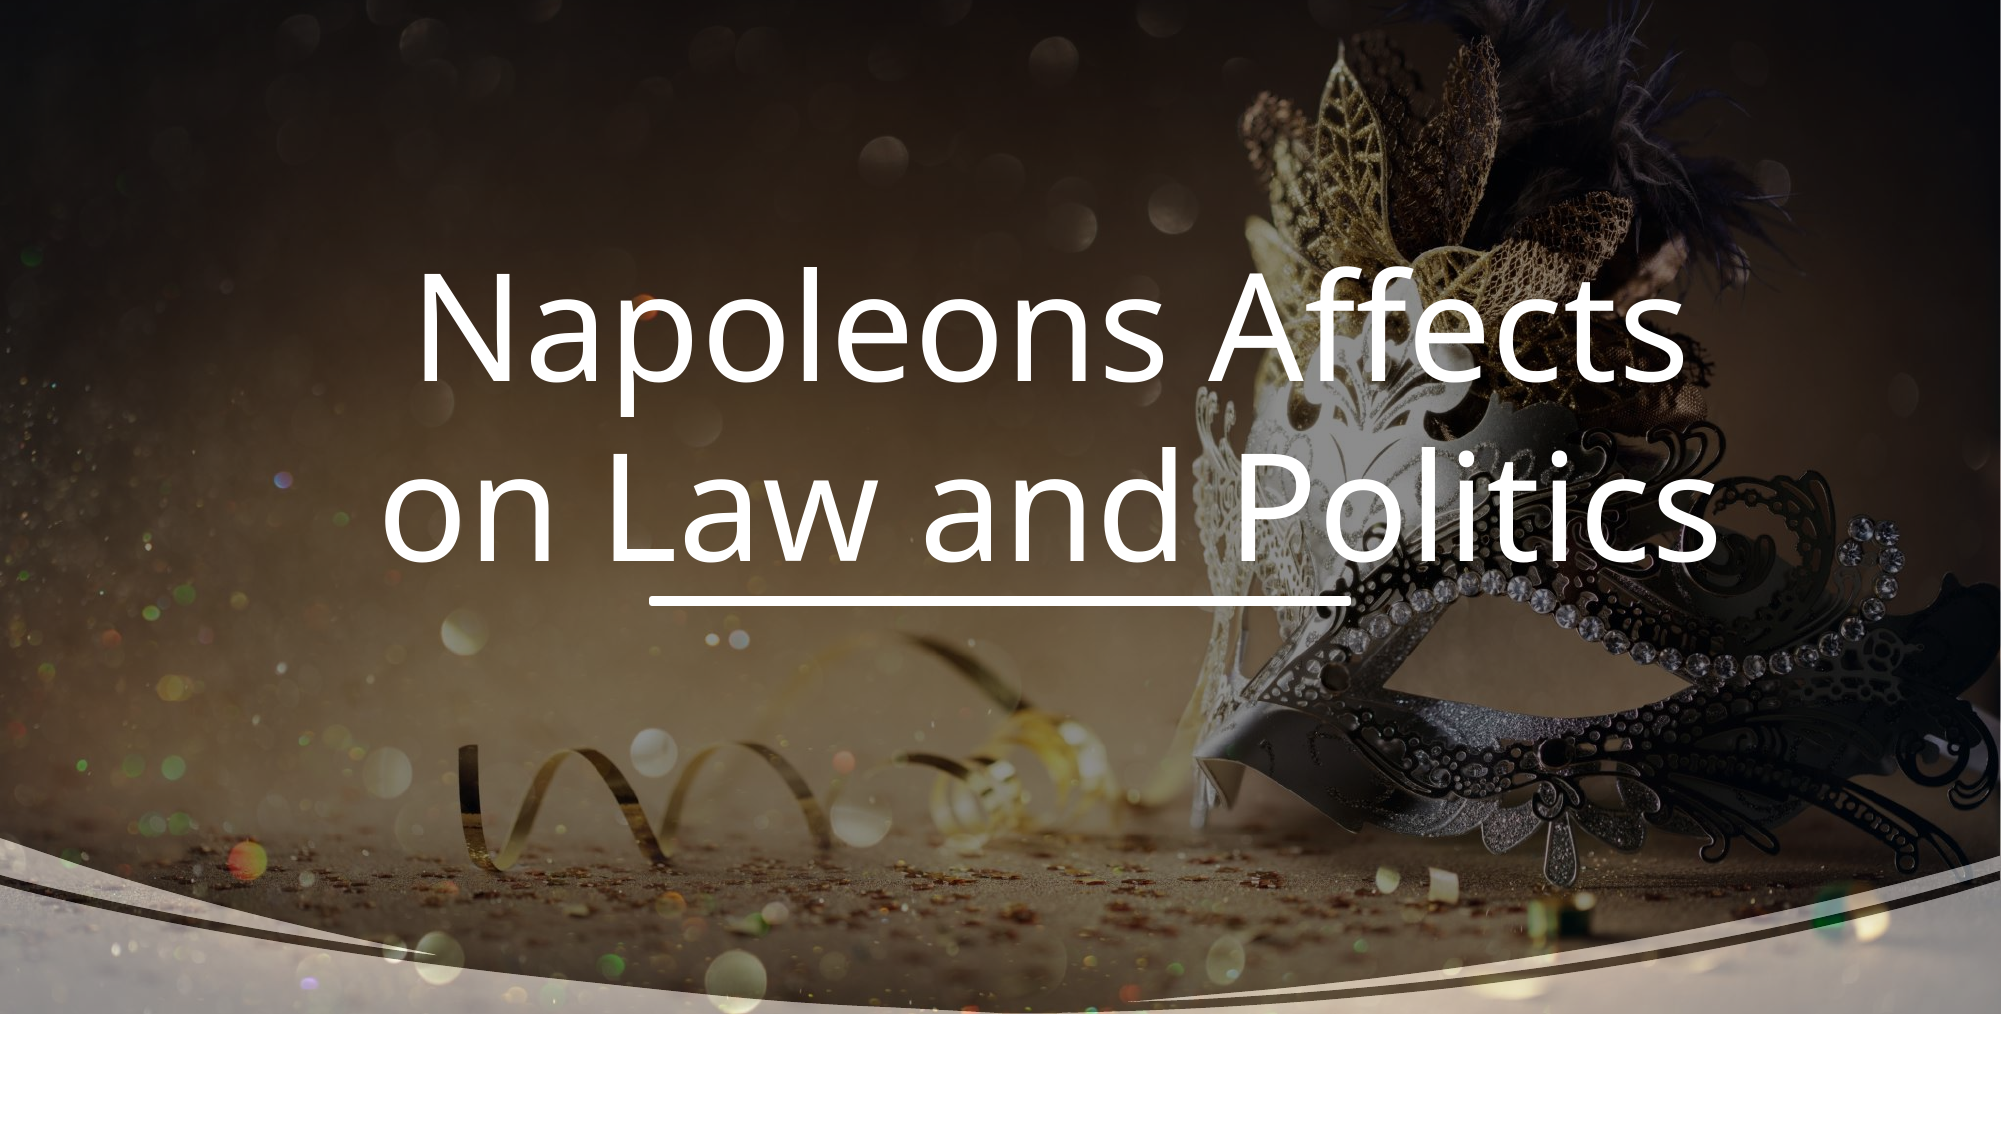

# Napoleons Affects on Law and Politics